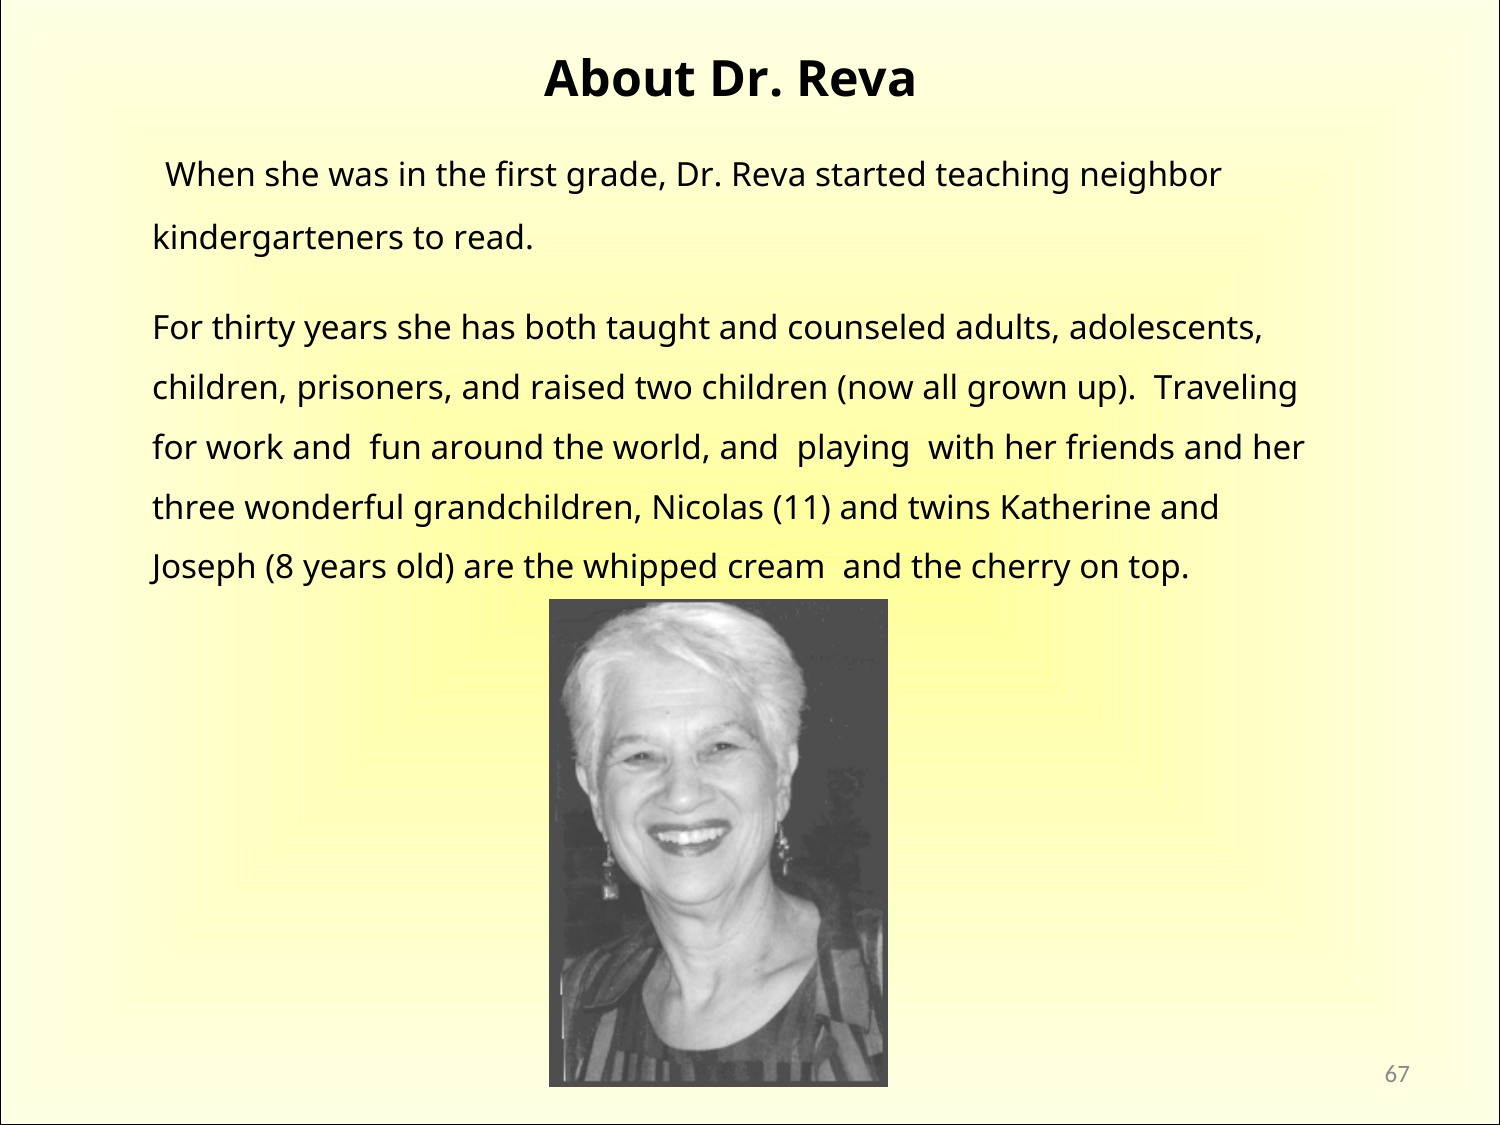

About Dr. Reva
 When she was in the first grade, Dr. Reva started teaching neighbor kindergarteners to read.
For thirty years she has both taught and counseled adults, adolescents, children, prisoners, and raised two children (now all grown up). Traveling for work and fun around the world, and playing with her friends and her three wonderful grandchildren, Nicolas (11) and twins Katherine and Joseph (8 years old) are the whipped cream and the cherry on top.